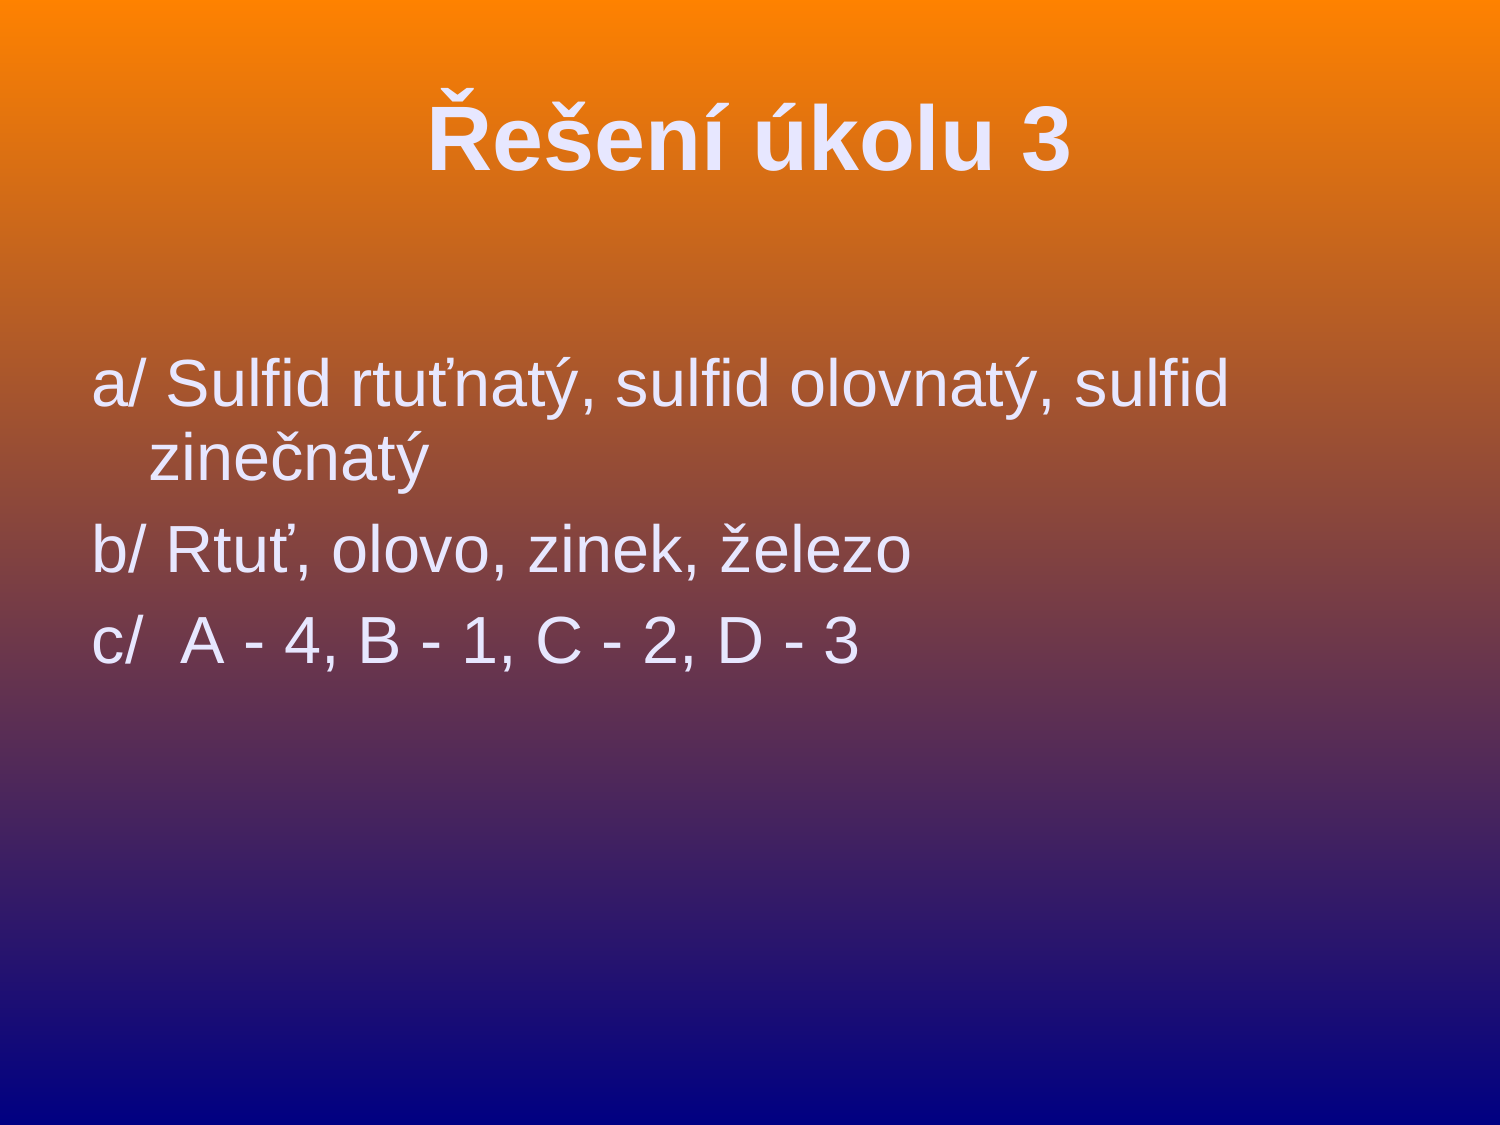

# Řešení úkolu 3
a/ Sulfid rtuťnatý, sulfid olovnatý, sulfid zinečnatý
b/ Rtuť, olovo, zinek, železo
c/ A - 4, B - 1, C - 2, D - 3